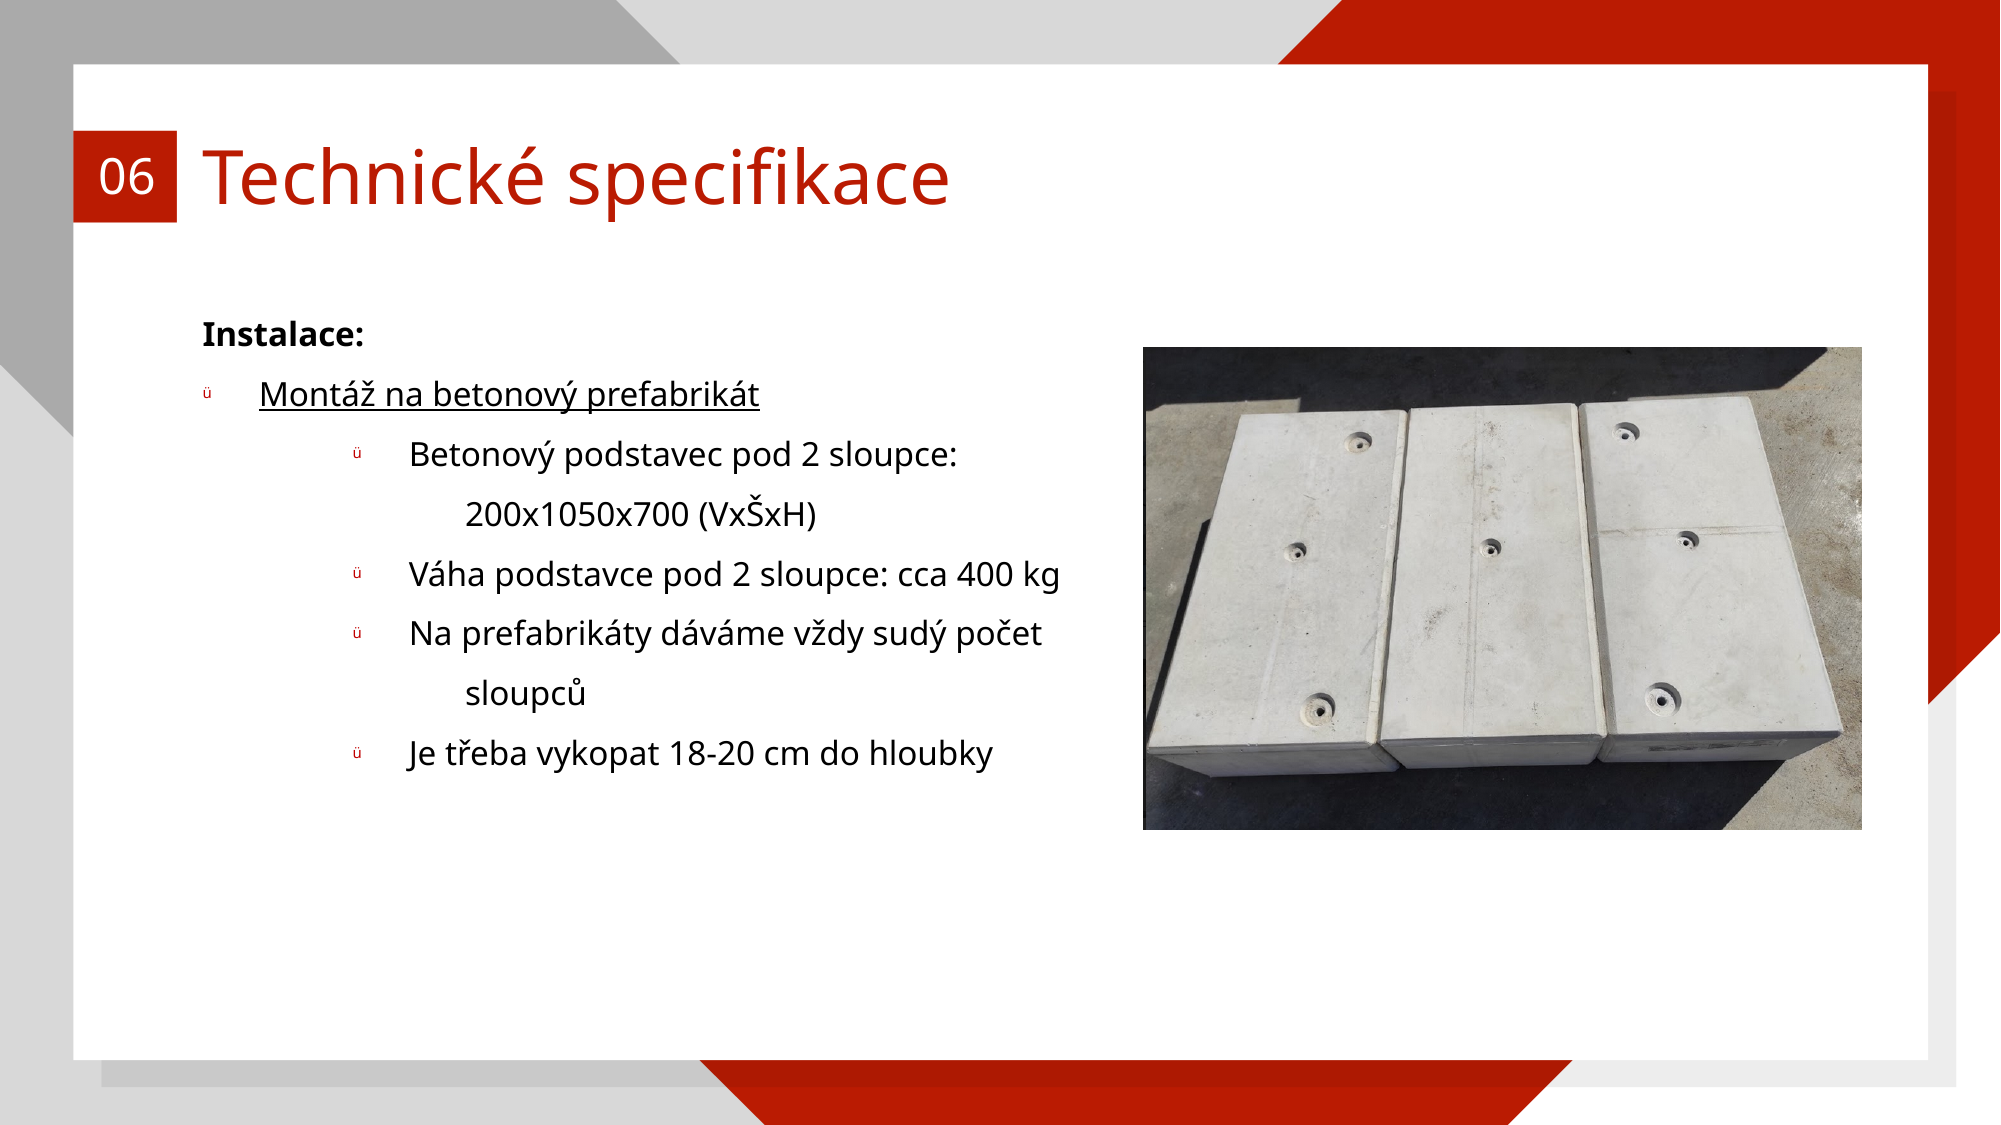

Technické specifikace
06
Instalace:
Montáž na betonový prefabrikát
Betonový podstavec pod 2 sloupce: 200x1050x700 (VxŠxH)
Váha podstavce pod 2 sloupce: cca 400 kg
Na prefabrikáty dáváme vždy sudý počet sloupců
Je třeba vykopat 18-20 cm do hloubky